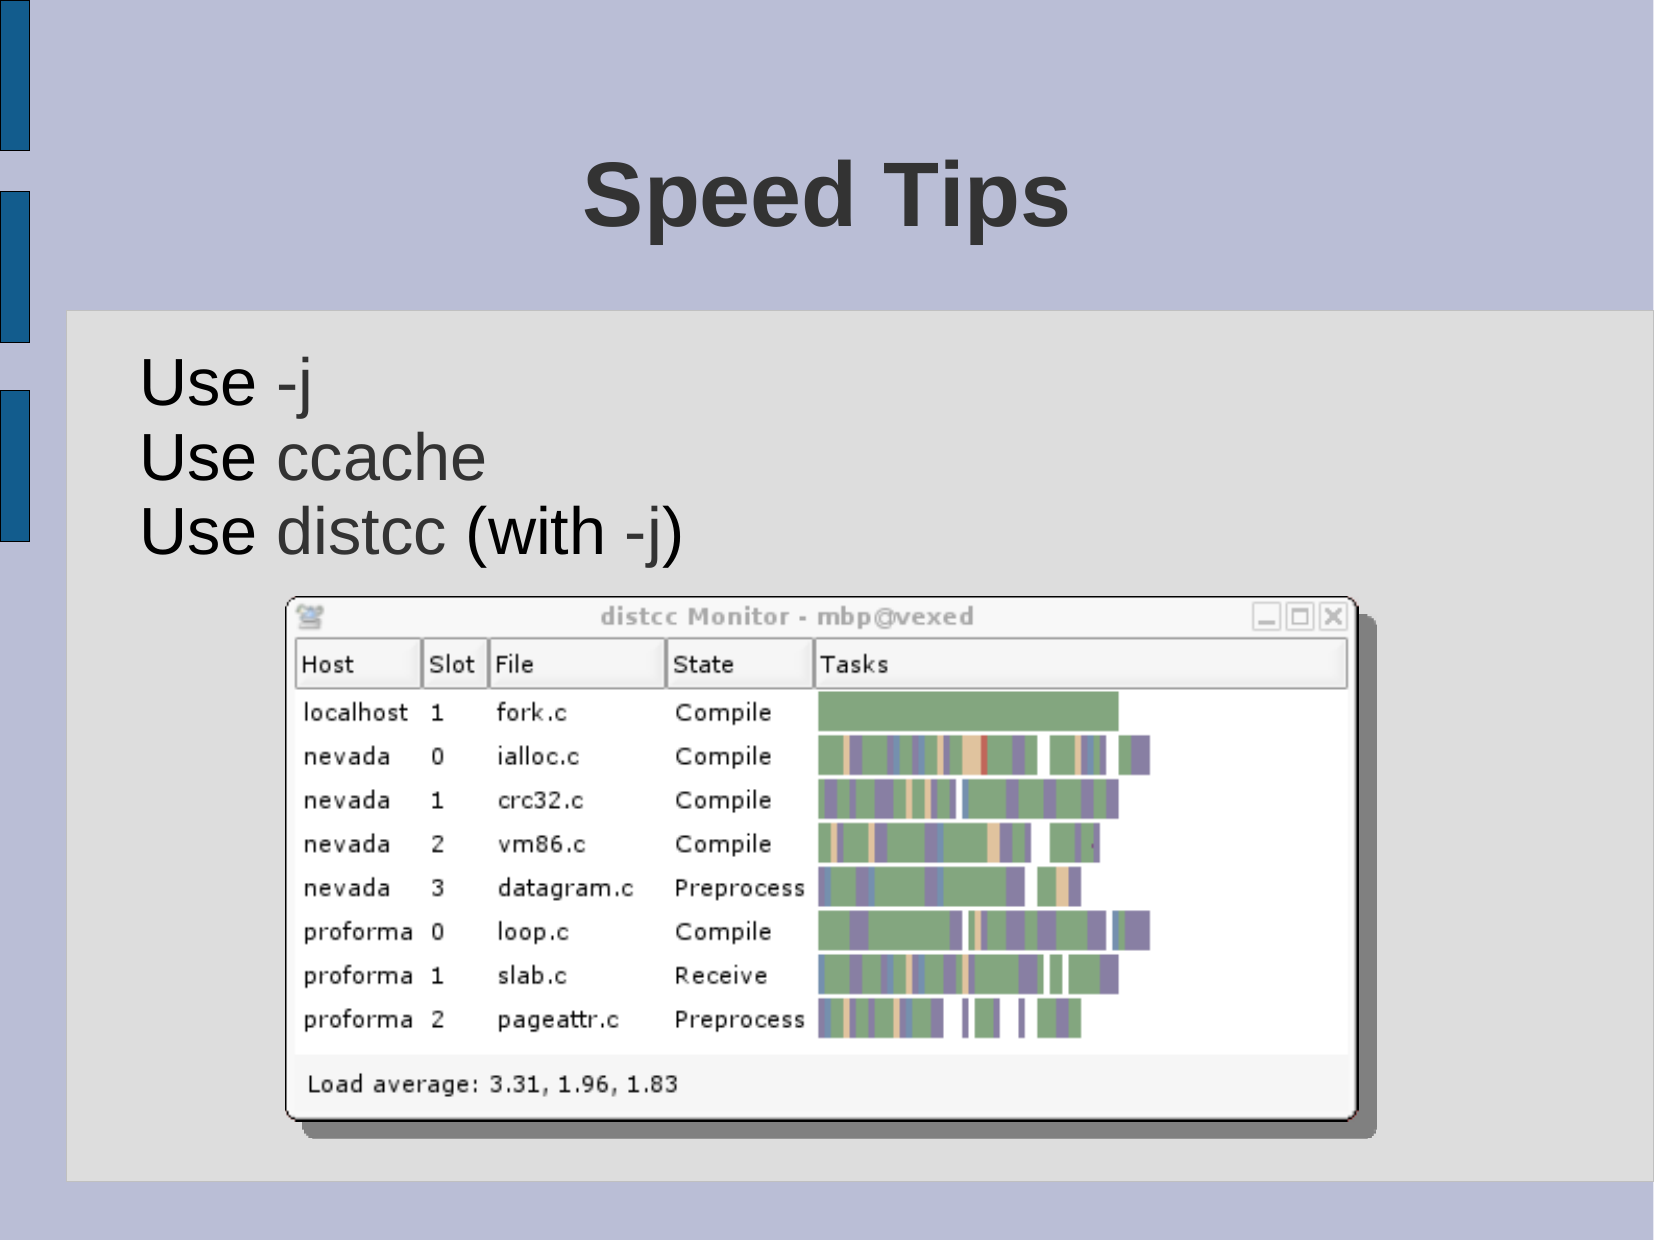

# Speed Tips
Use -j
Use ccache
Use distcc (with -j)